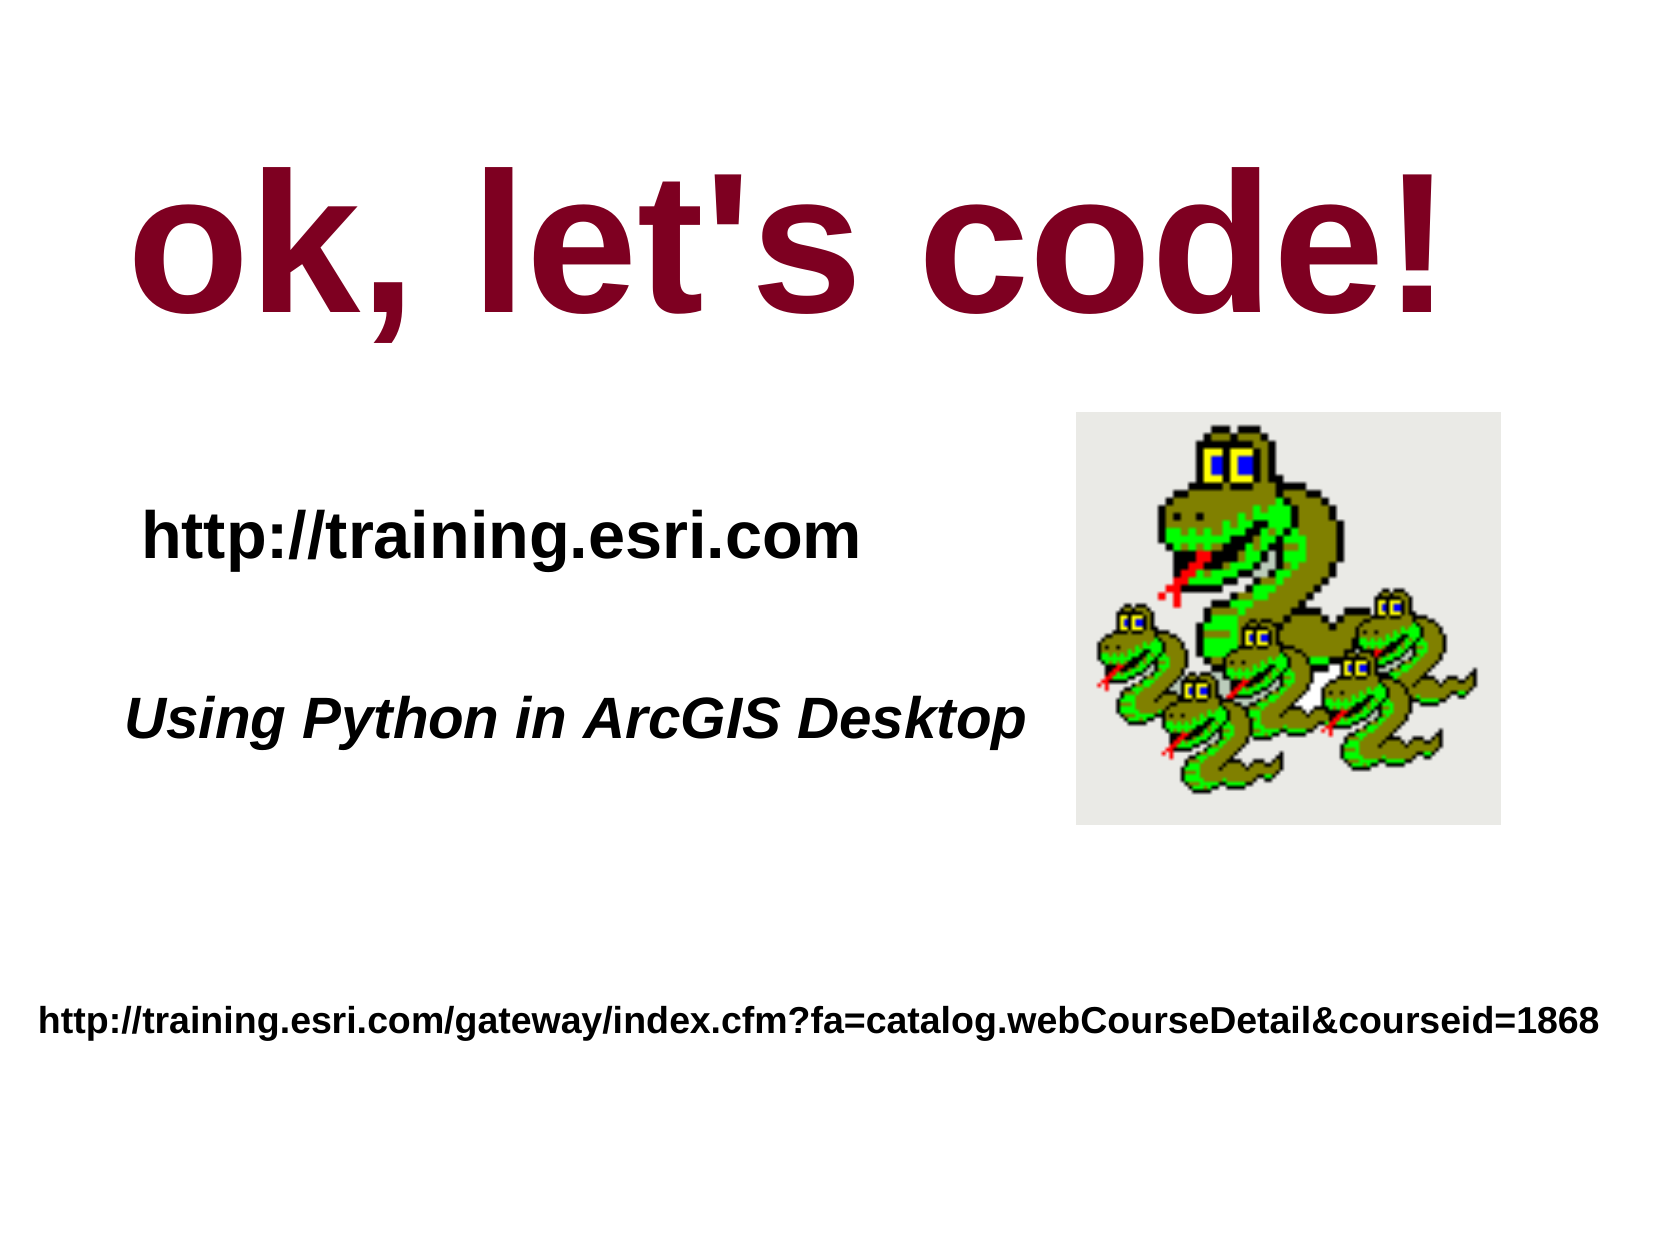

ok, let's code!
http://training.esri.com
Using Python in ArcGIS Desktop
http://training.esri.com/gateway/index.cfm?fa=catalog.webCourseDetail&courseid=1868